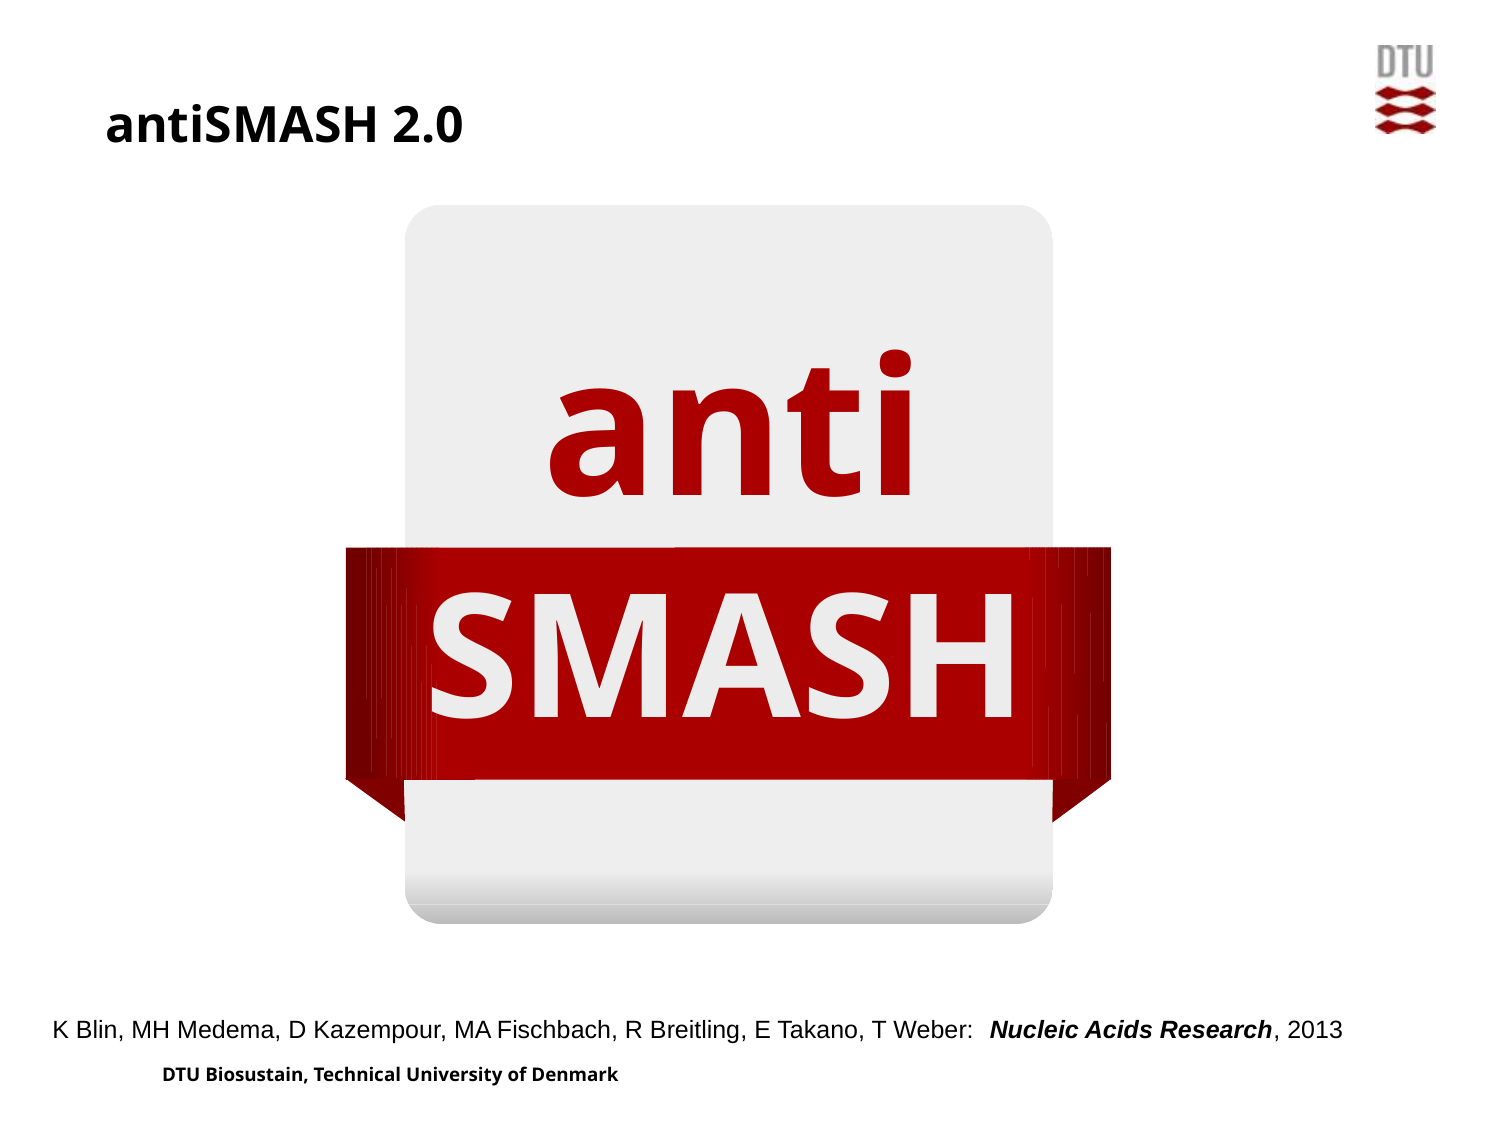

# antiSMASH 2.0
K Blin, MH Medema, D Kazempour, MA Fischbach, R Breitling, E Takano, T Weber: Nucleic Acids Research, 2013